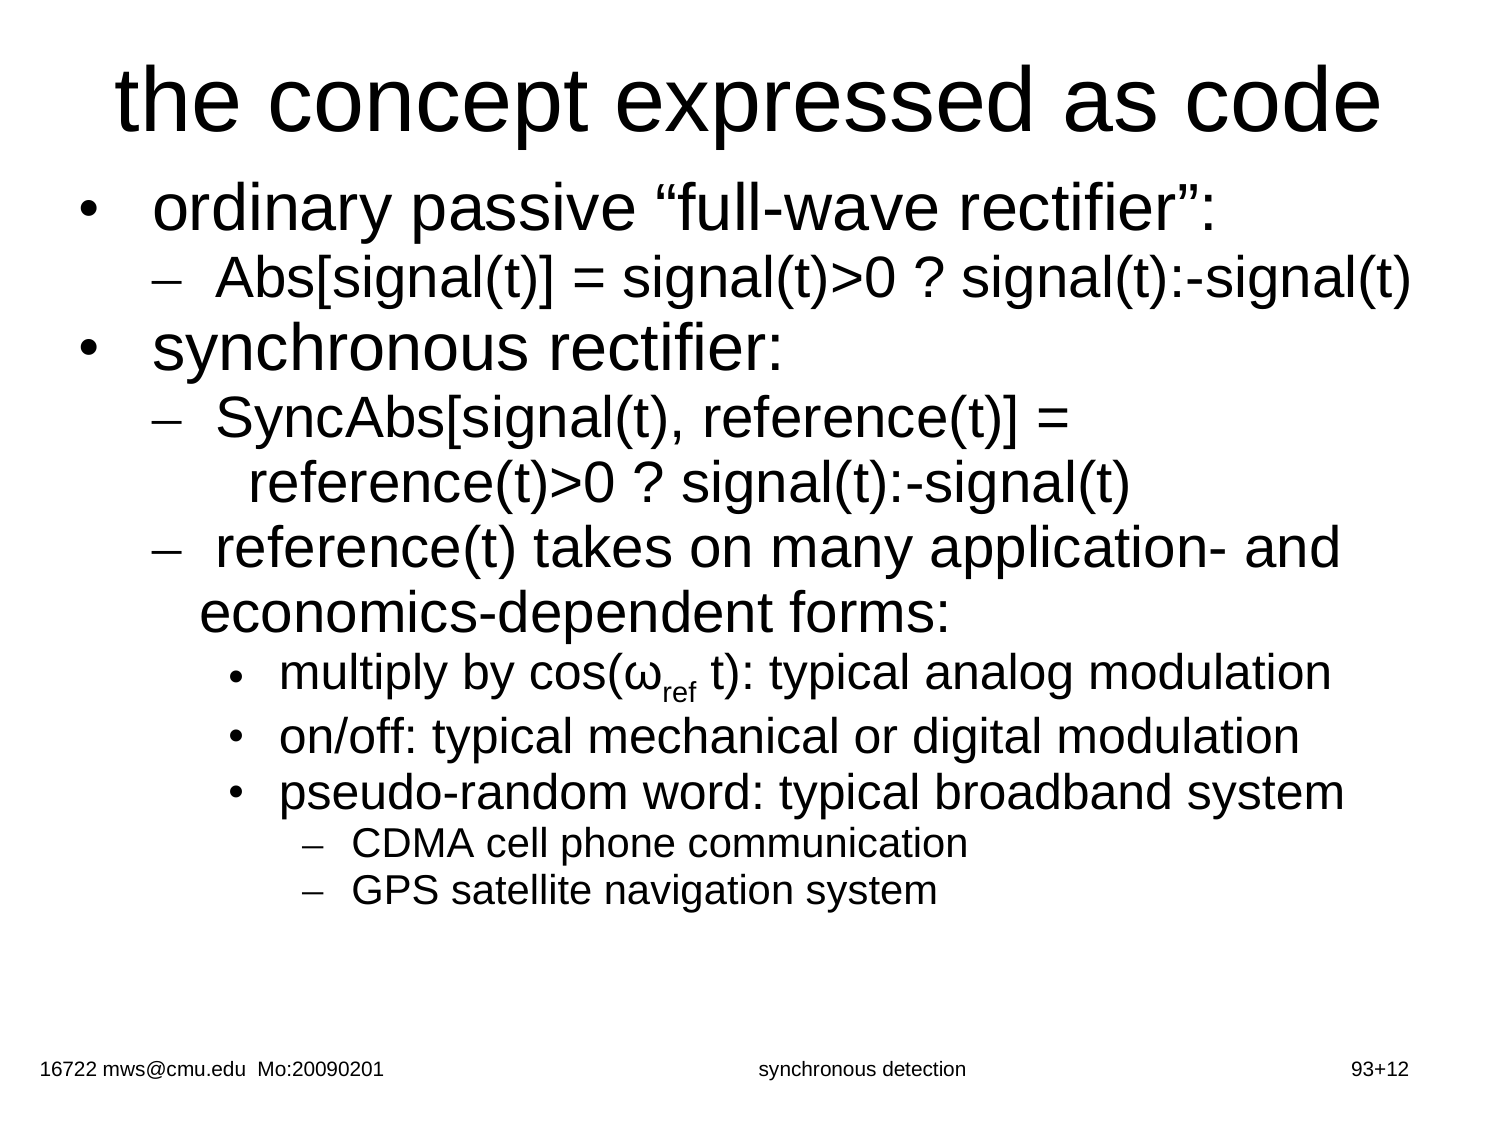

# the concept expressed as code
 ordinary passive “full-wave rectifier”:
 Abs[signal(t)] = signal(t)>0 ? signal(t):-signal(t)
 synchronous rectifier:
 SyncAbs[signal(t), reference(t)] =
 reference(t)>0 ? signal(t):-signal(t)
 reference(t) takes on many application- and economics-dependent forms:
 multiply by cos(ωref t): typical analog modulation
 on/off: typical mechanical or digital modulation
 pseudo-random word: typical broadband system
 CDMA cell phone communication
 GPS satellite navigation system
16722 mws@cmu.edu Mo:20090201
synchronous detection
12